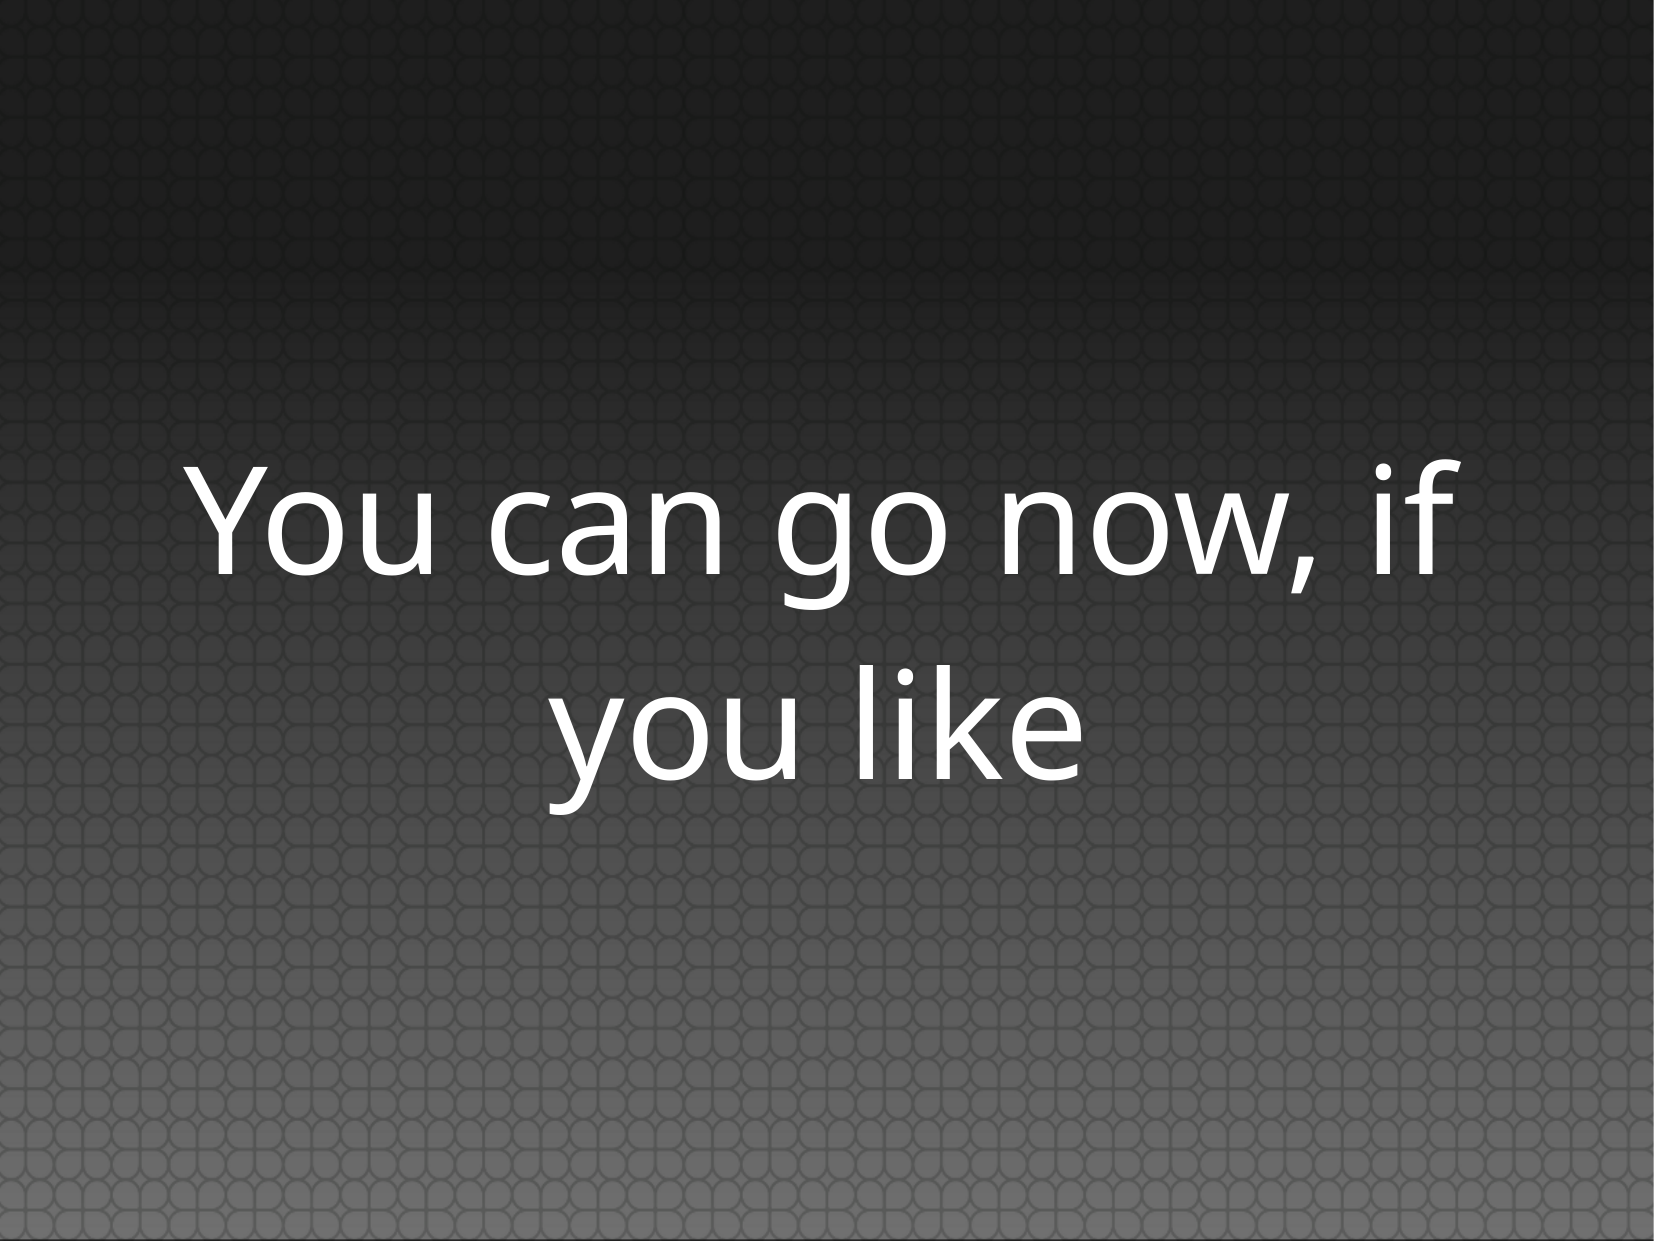

# You can go now, if you like